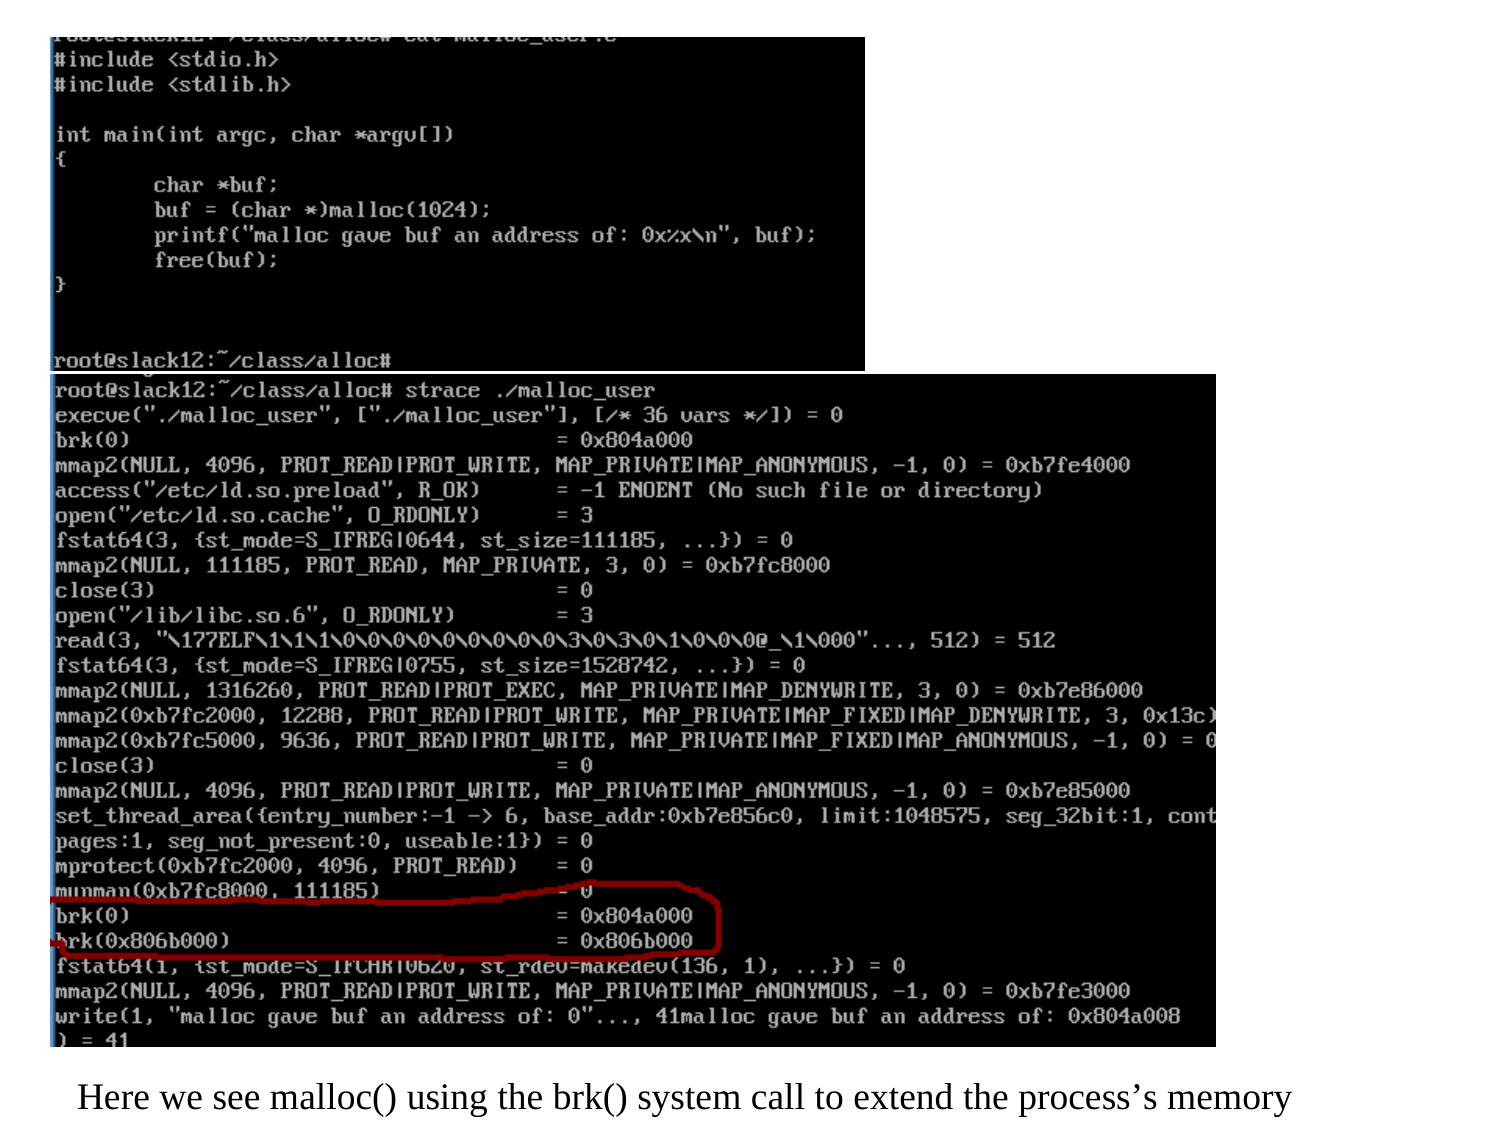

Here we see malloc() using the brk() system call to extend the process’s memory